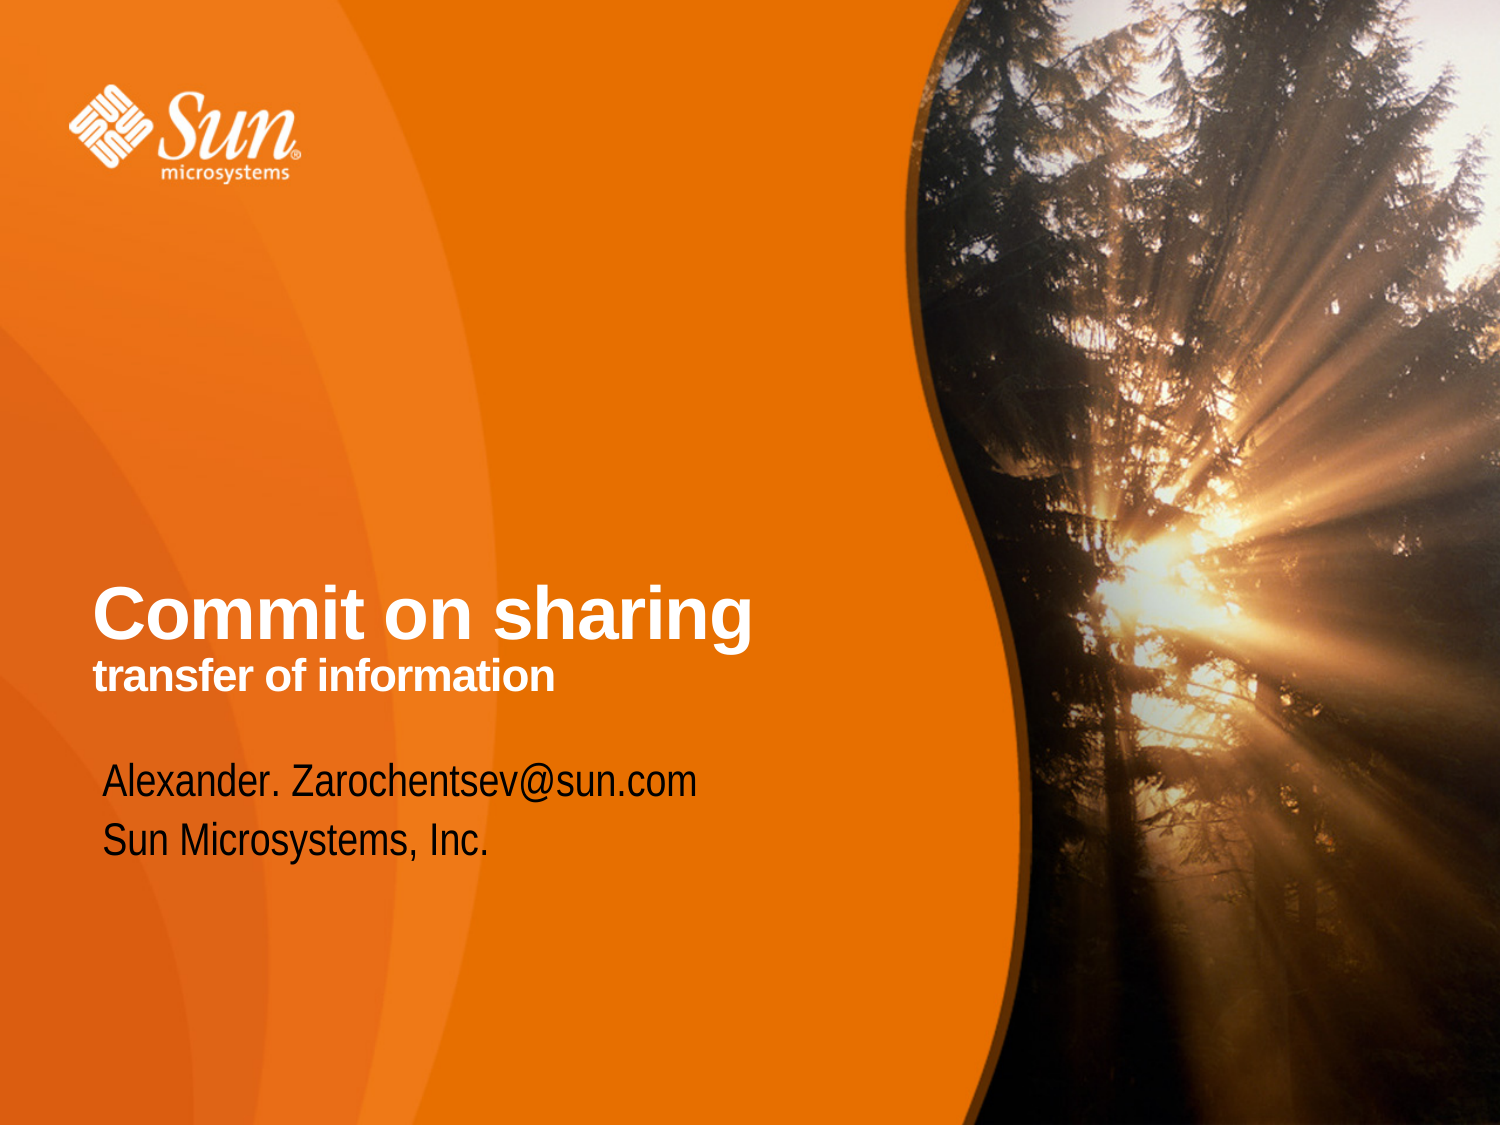

# Commit on sharing transfer of information
Alexander. Zarochentsev@sun.com
Sun Microsystems, Inc.